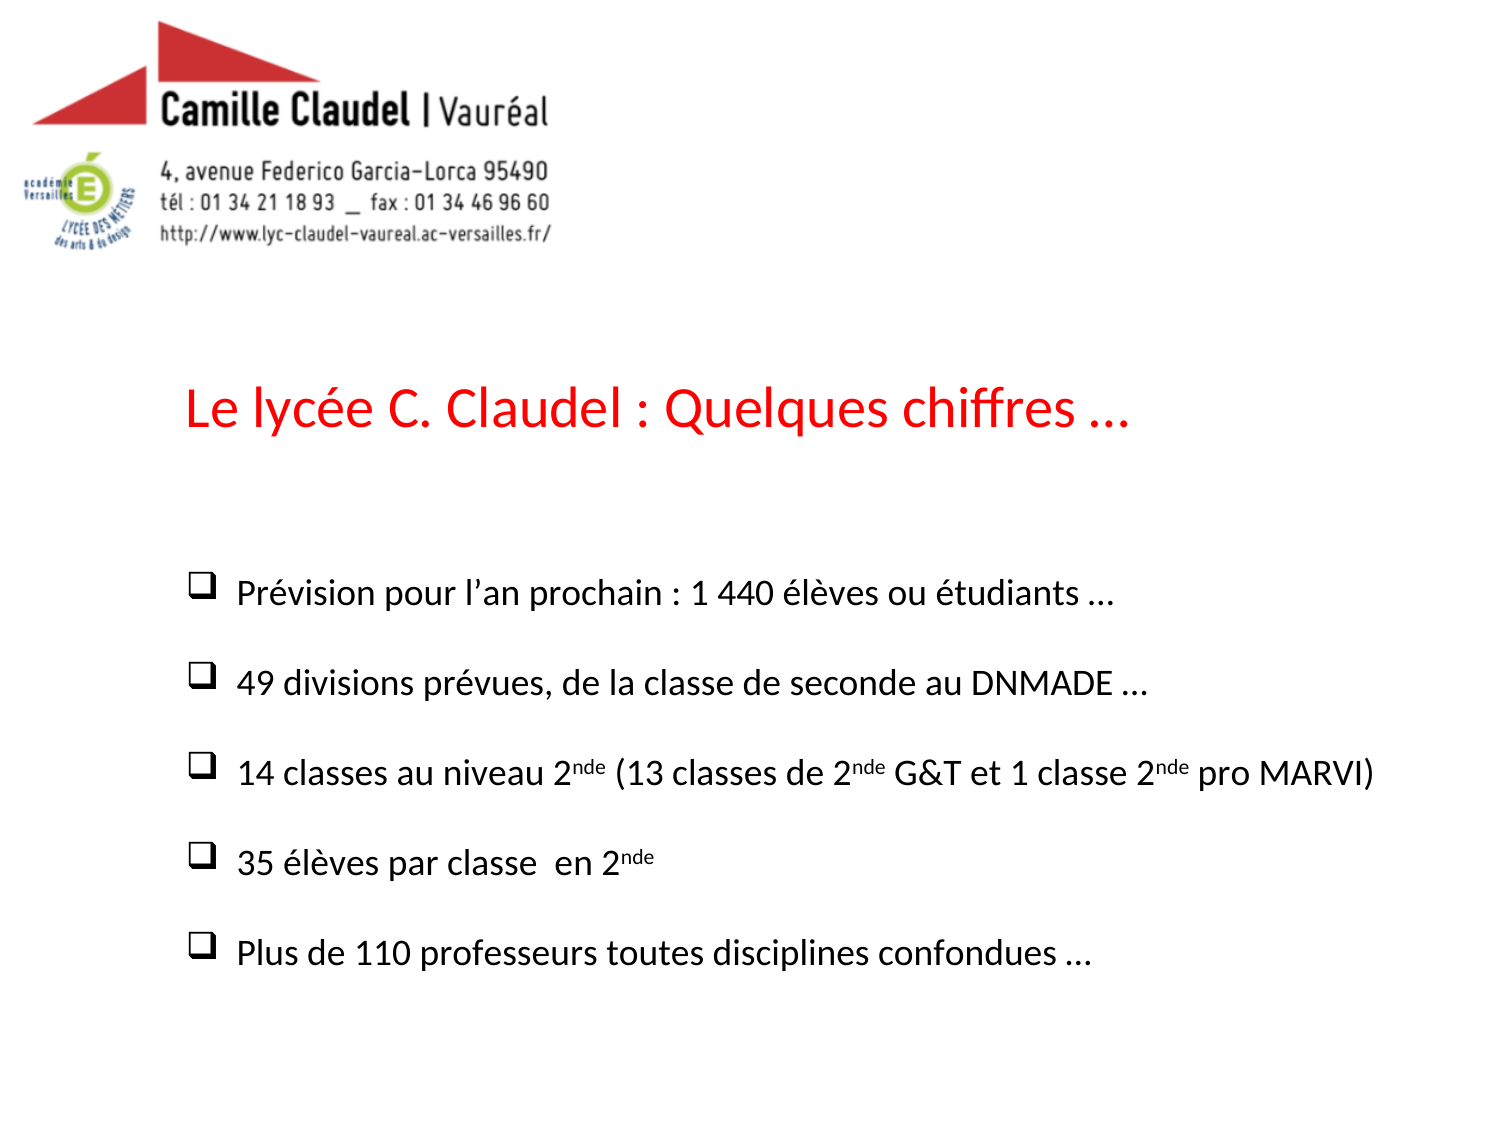

Le lycée C. Claudel : Quelques chiffres …
 Prévision pour l’an prochain : 1 440 élèves ou étudiants …
 49 divisions prévues, de la classe de seconde au DNMADE …
 14 classes au niveau 2nde (13 classes de 2nde G&T et 1 classe 2nde pro MARVI)
 35 élèves par classe en 2nde
 Plus de 110 professeurs toutes disciplines confondues …